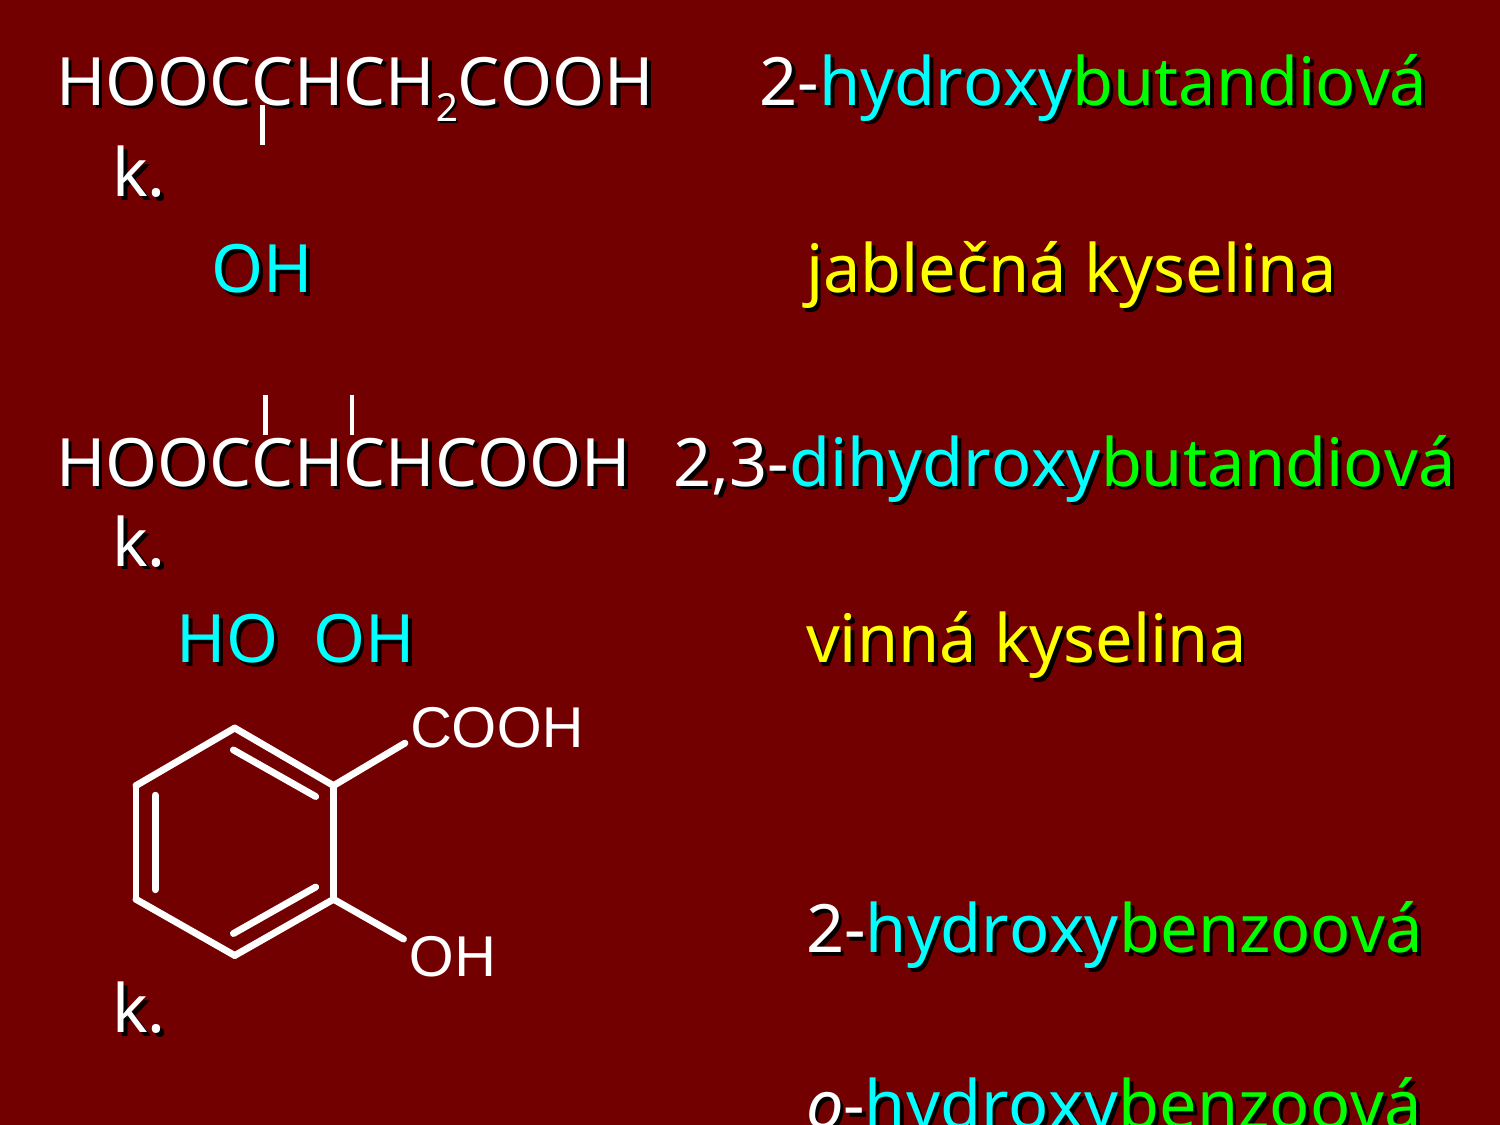

#
HOOCCHCH2COOH	 2-hydroxybutandiová k.
 OH				jablečná kyselina
HOOCCHCHCOOH	 2,3-dihydroxybutandiová k.
 HO OH			vinná kyselina
						2-hydroxybenzoová k.
						o-hydroxybenzoová k.
						salicylová kyselina